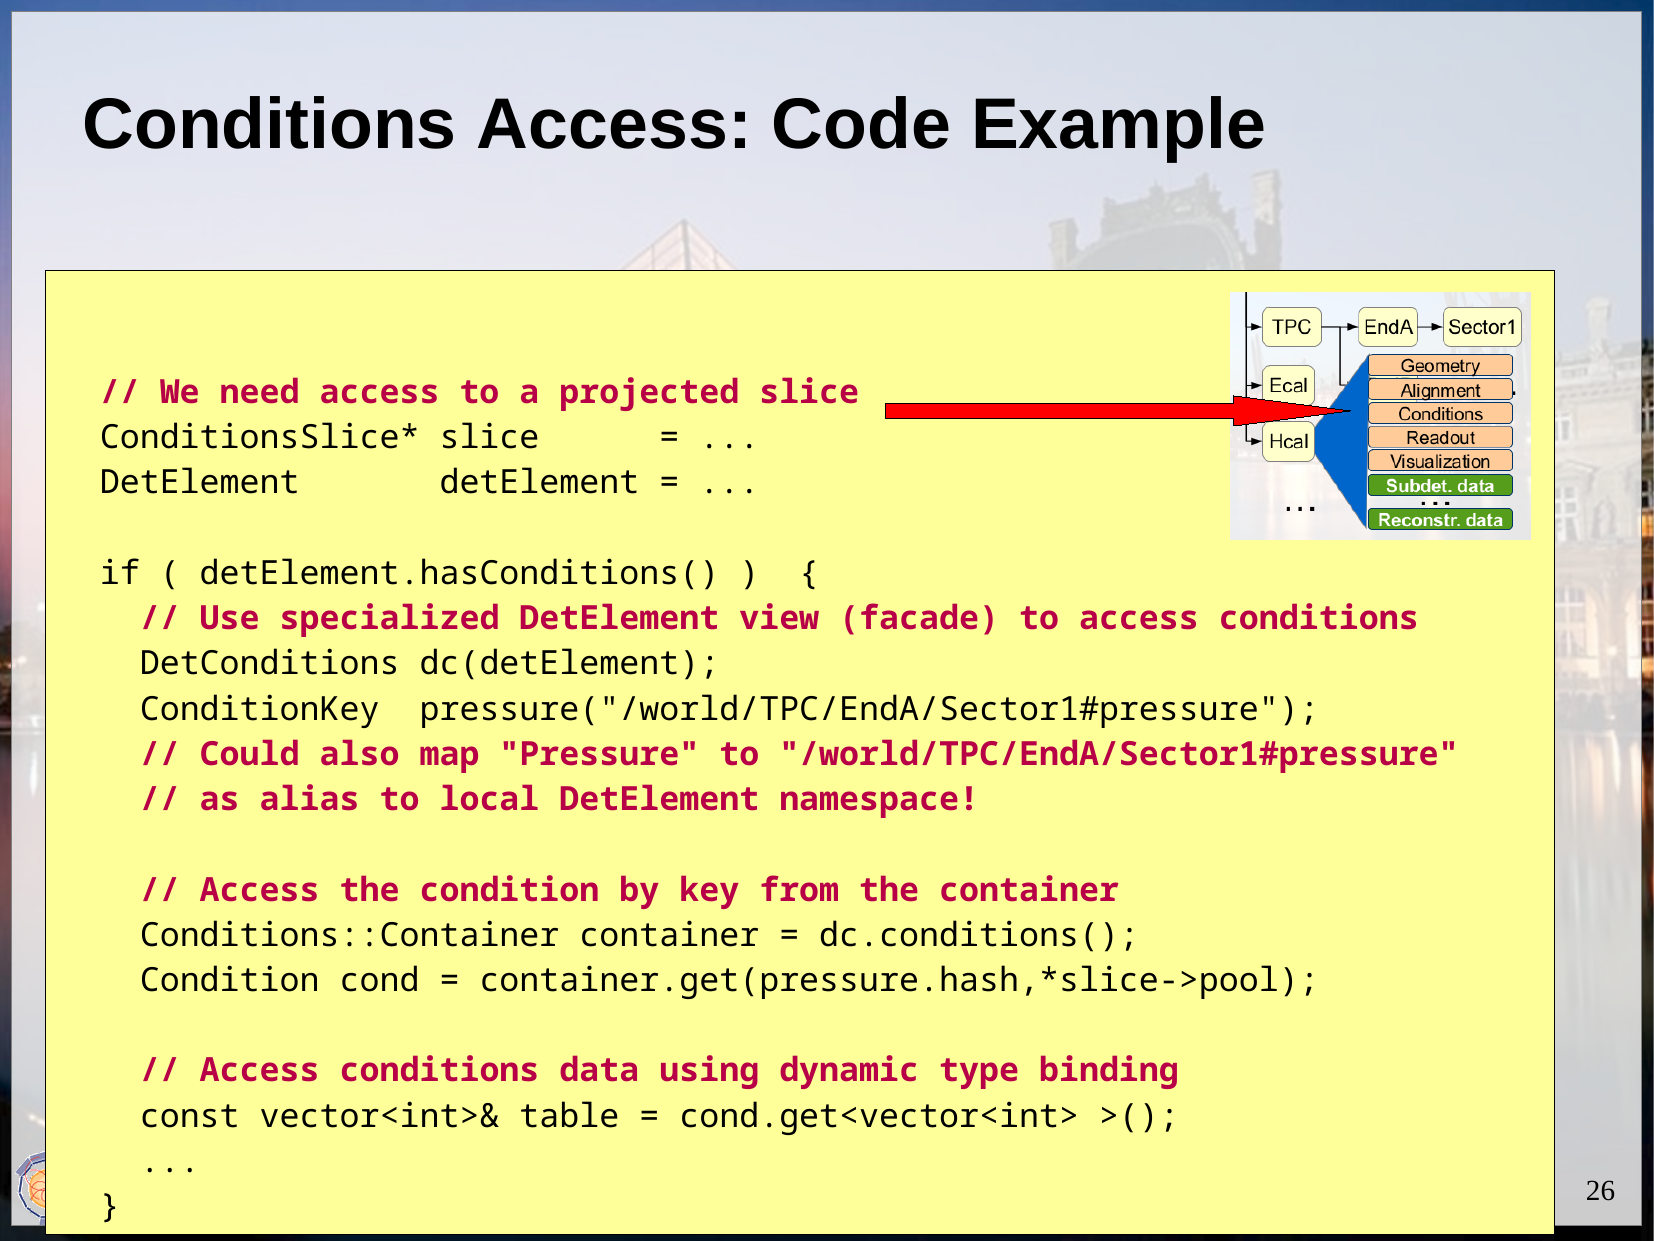

# Conditions Access: Code Example
 // We need access to a projected slice
 ConditionsSlice* slice = ...
 DetElement detElement = ...
 if ( detElement.hasConditions() ) {
 // Use specialized DetElement view (facade) to access conditions
 DetConditions dc(detElement);
 ConditionKey pressure("/world/TPC/EndA/Sector1#pressure");
 // Could also map "Pressure" to "/world/TPC/EndA/Sector1#pressure"
 // as alias to local DetElement namespace!
 // Access the condition by key from the container
 Conditions::Container container = dc.conditions();
 Condition cond = container.get(pressure.hash,*slice->pool);
 // Access conditions data using dynamic type binding
 const vector<int>& table = cond.get<vector<int> >();
 ...
 }
26
February, 4th. 2014
CLIC Workshop at CERN, Markus Frank / CERN